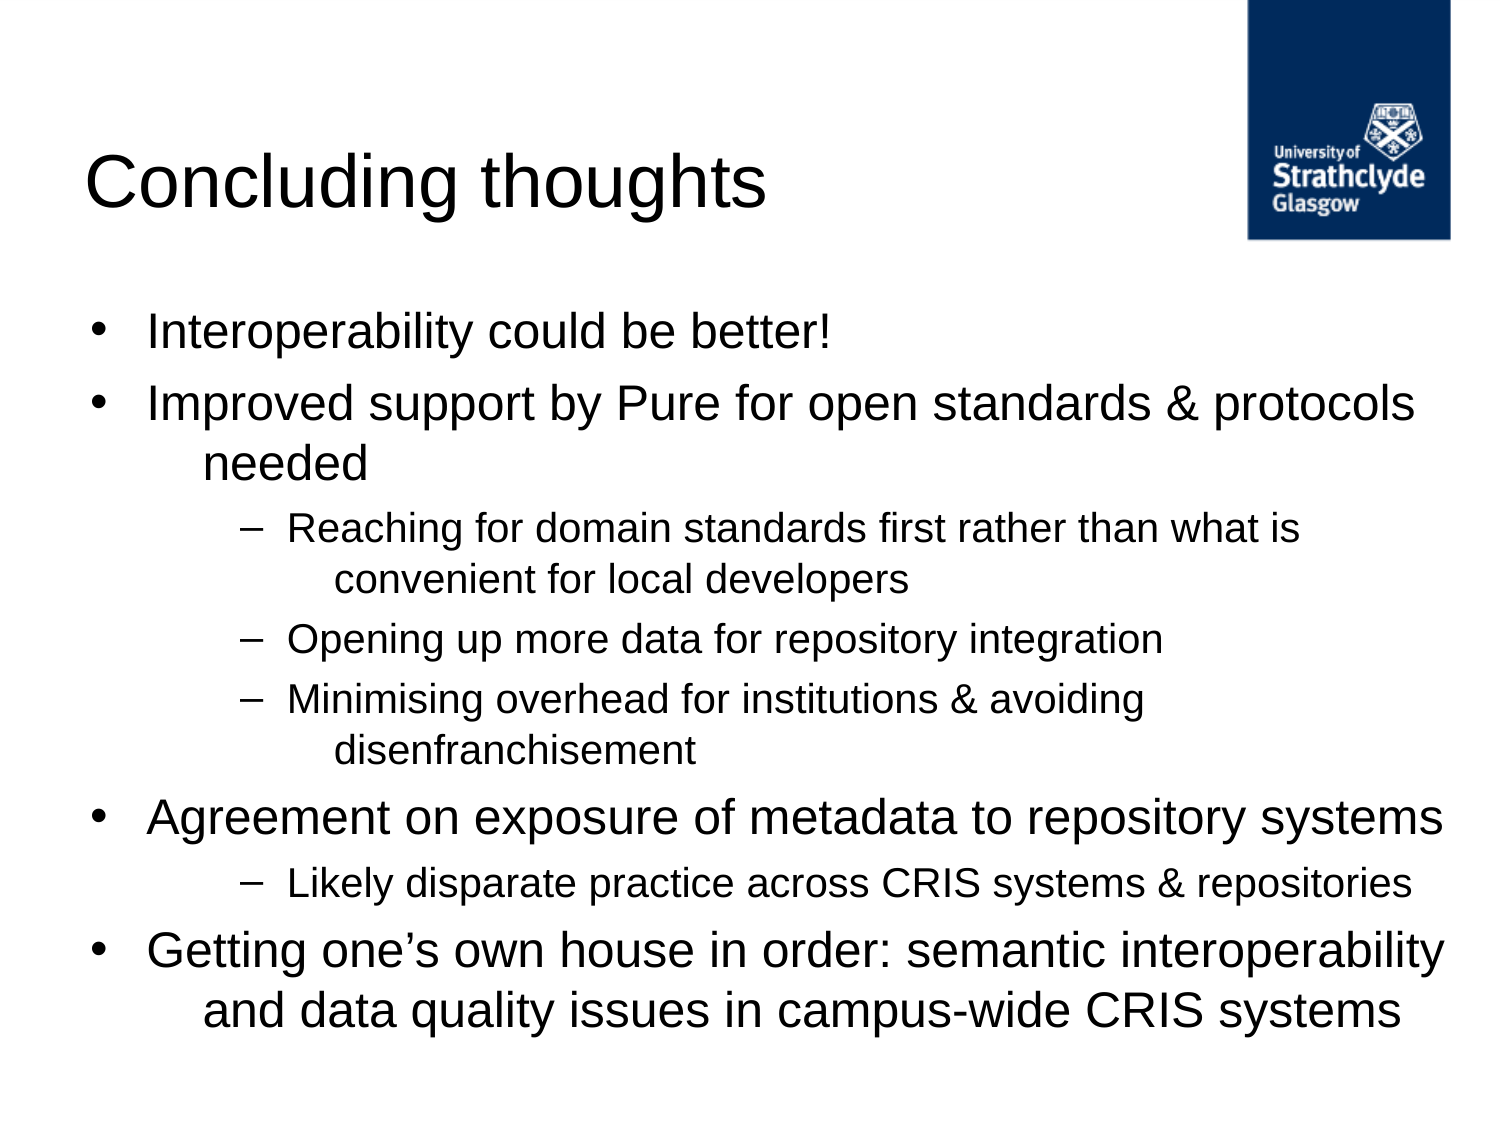

Concluding thoughts
# Interoperability could be better!
Improved support by Pure for open standards & protocols needed
Reaching for domain standards first rather than what is convenient for local developers
Opening up more data for repository integration
Minimising overhead for institutions & avoiding disenfranchisement
Agreement on exposure of metadata to repository systems
Likely disparate practice across CRIS systems & repositories
Getting one’s own house in order: semantic interoperability and data quality issues in campus-wide CRIS systems